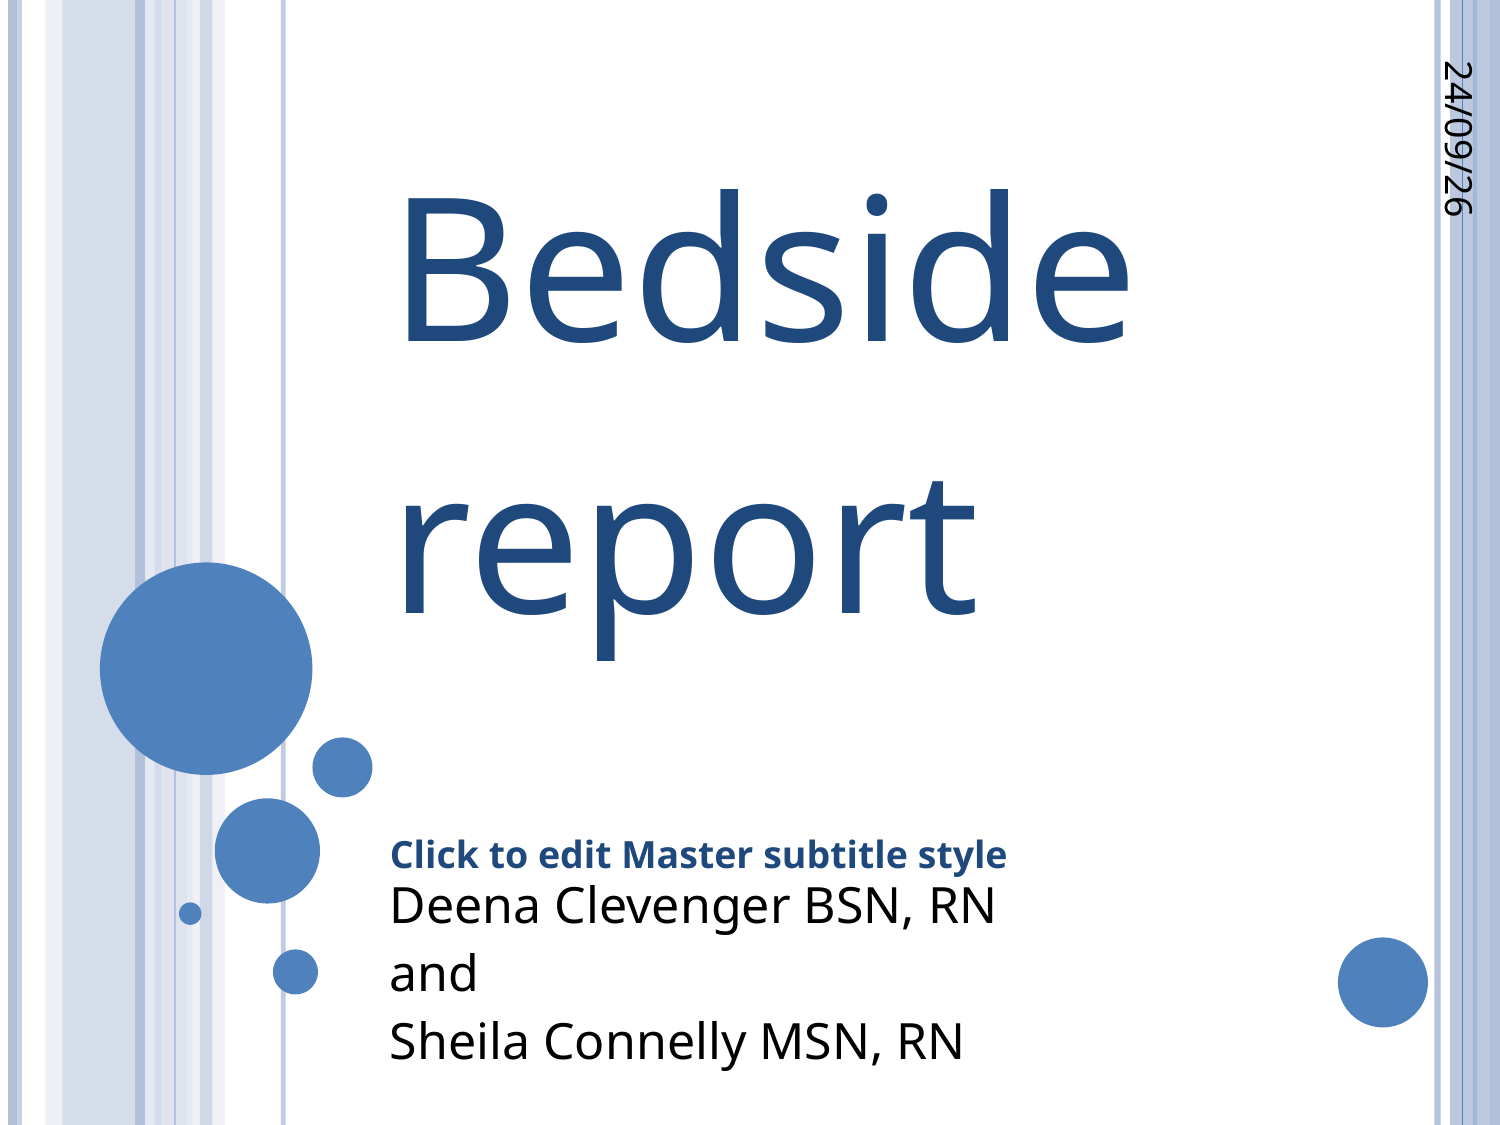

# Bedside report
Deena Clevenger BSN, RN
and
Sheila Connelly MSN, RN